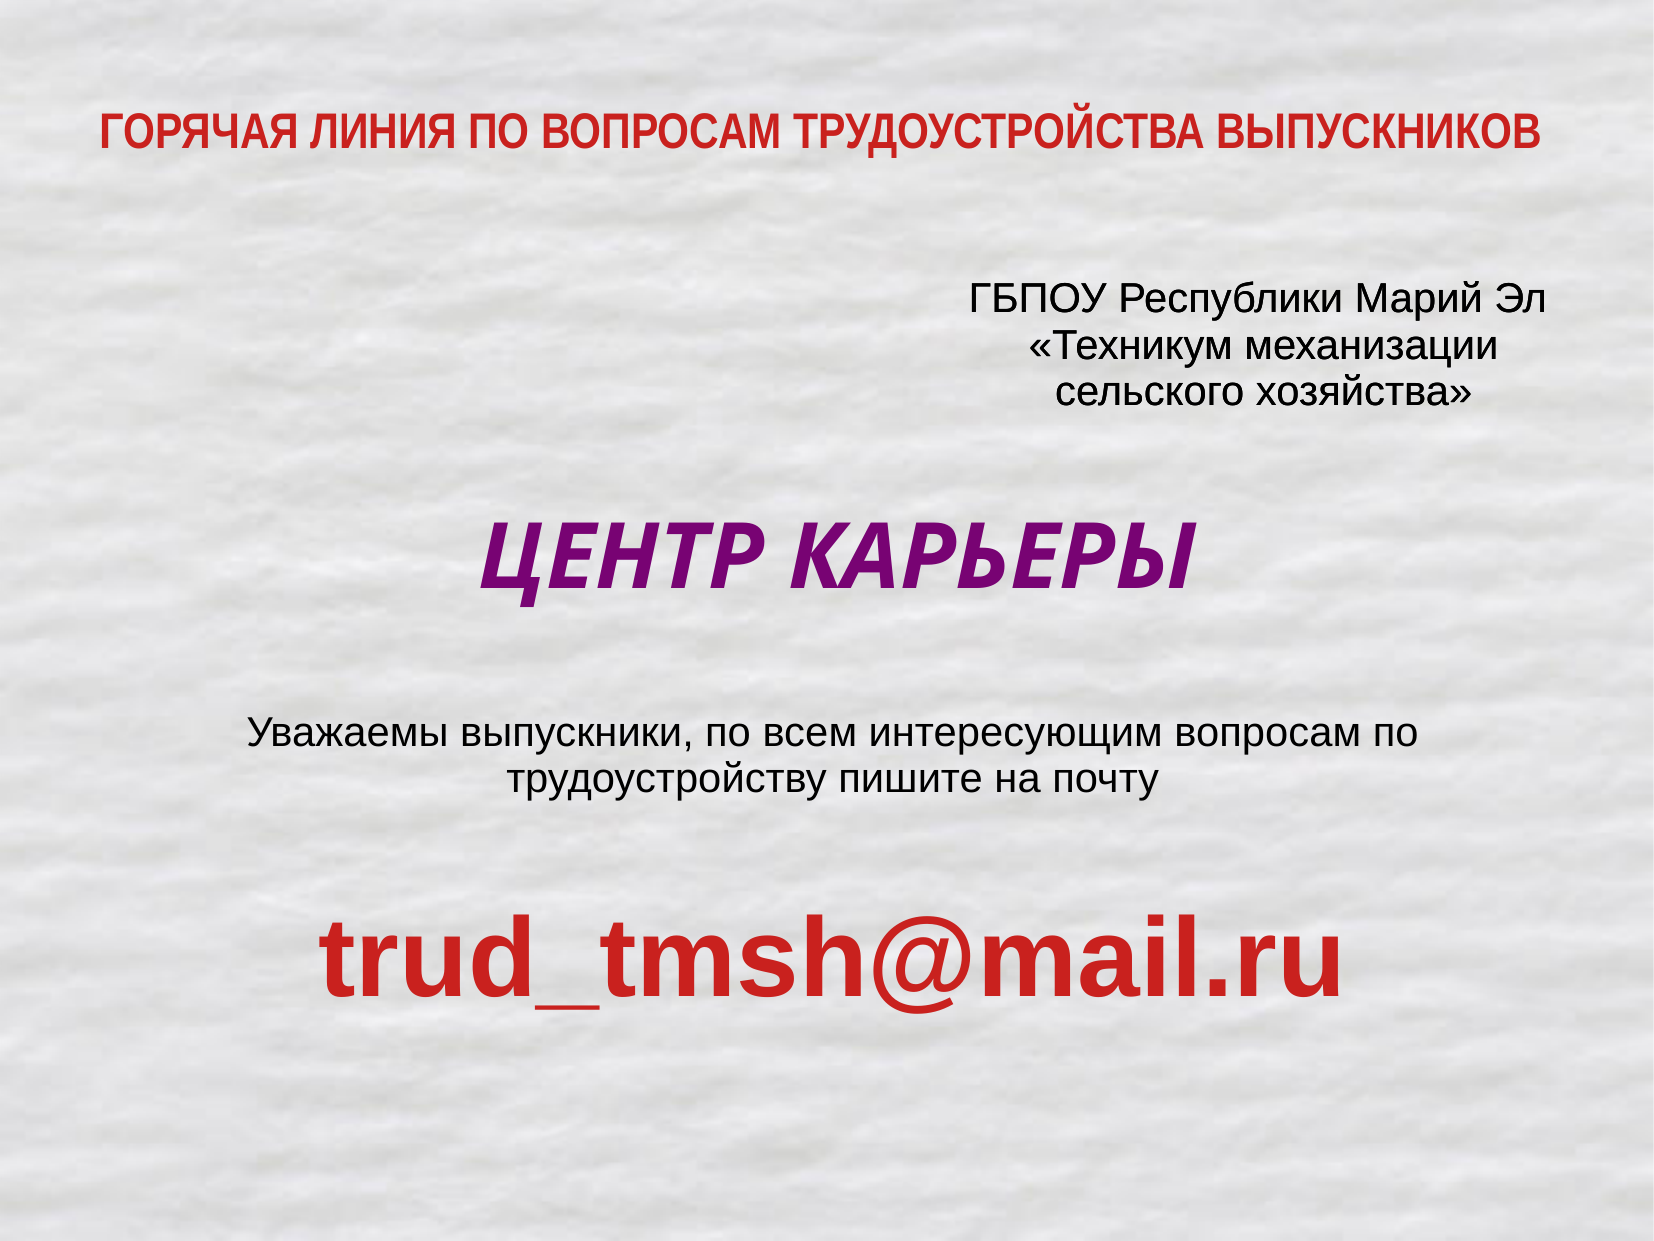

ГОРЯЧАЯ ЛИНИЯ ПО ВОПРОСАМ ТРУДОУСТРОЙСТВА ВЫПУСКНИКОВ
# ГБПОУ Республики Марий Эл «Техникум механизации сельского хозяйства»
ГБПОУ Республики Марий Эл
«Техникум механизации сельского хозяйства»
ЦЕНТР КАРЬЕРЫ
Уважаемы выпускники, по всем интересующим вопросам по трудоустройству пишите на почту
trud_tmsh@mail.ru